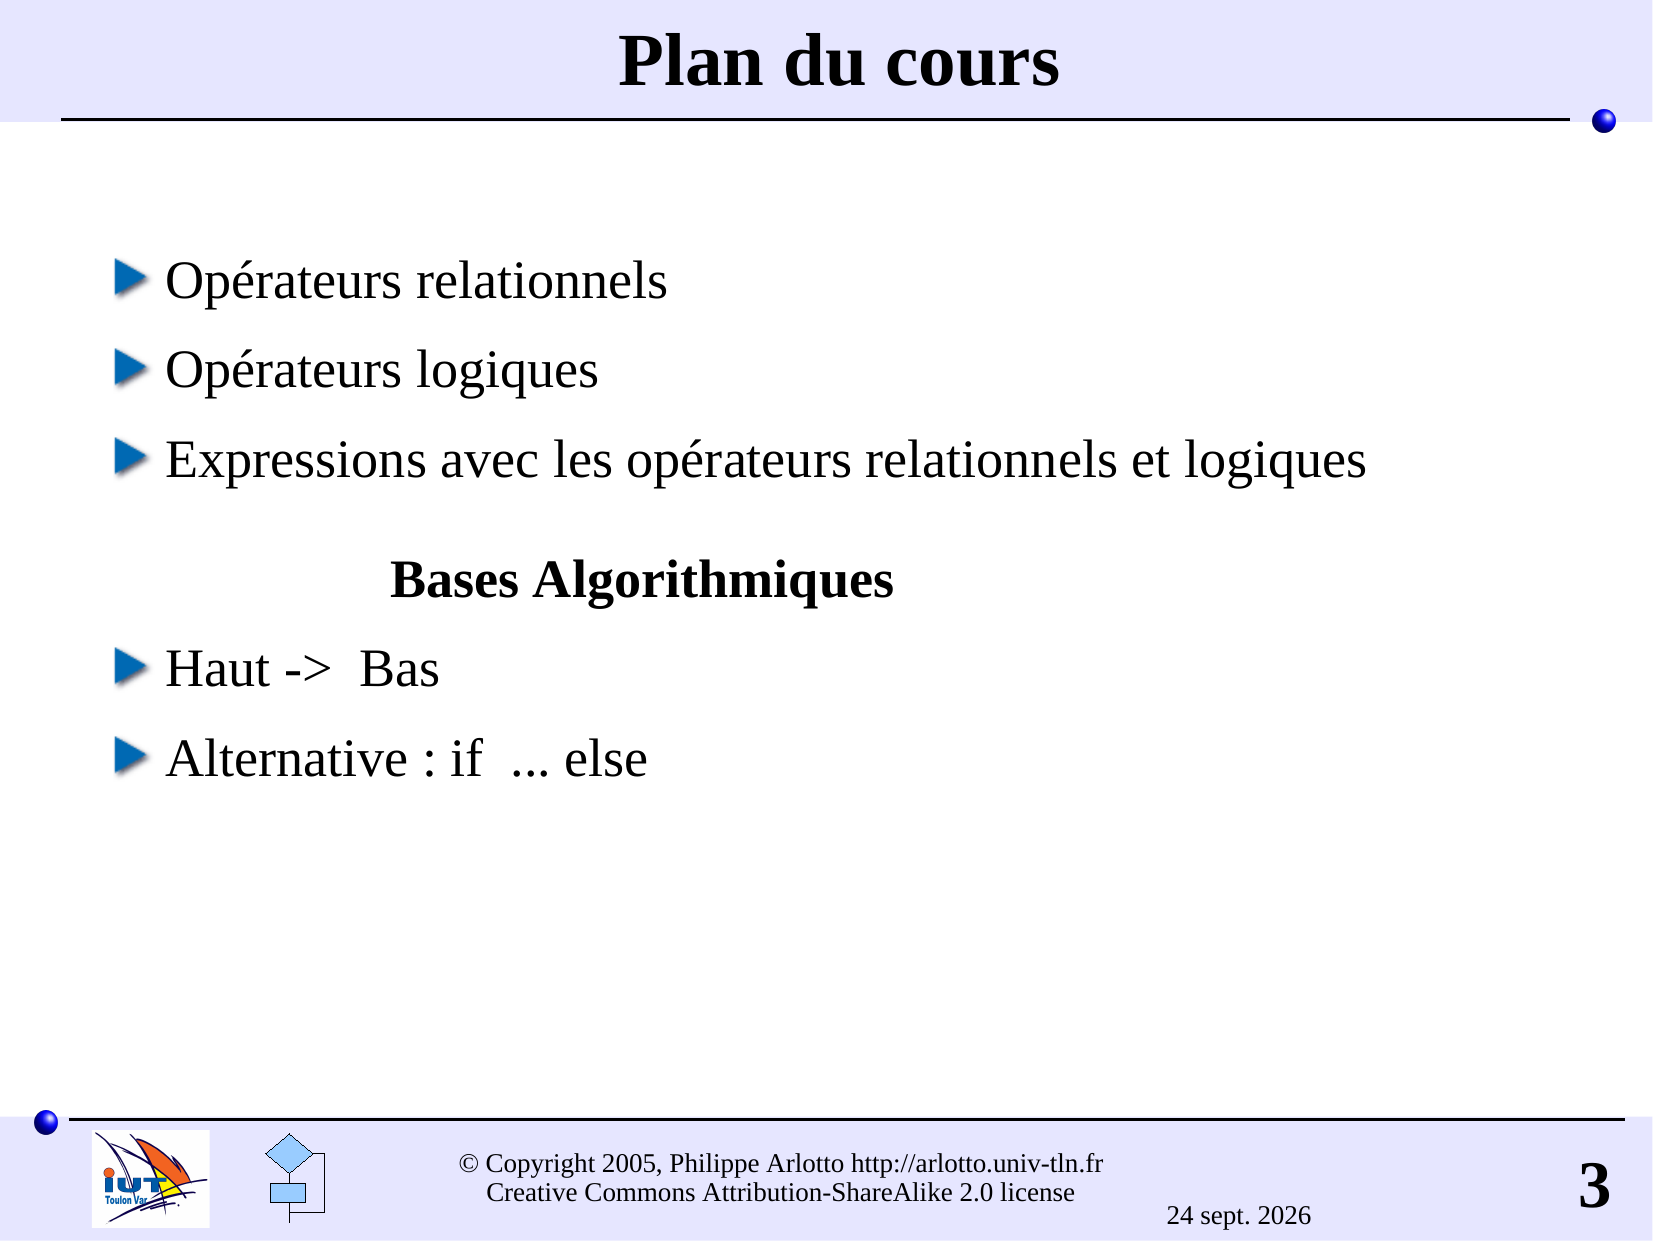

# Plan du cours
Opérateurs relationnels
Opérateurs logiques
Expressions avec les opérateurs relationnels et logiques
			Bases Algorithmiques
Haut -> Bas
Alternative : if ... else